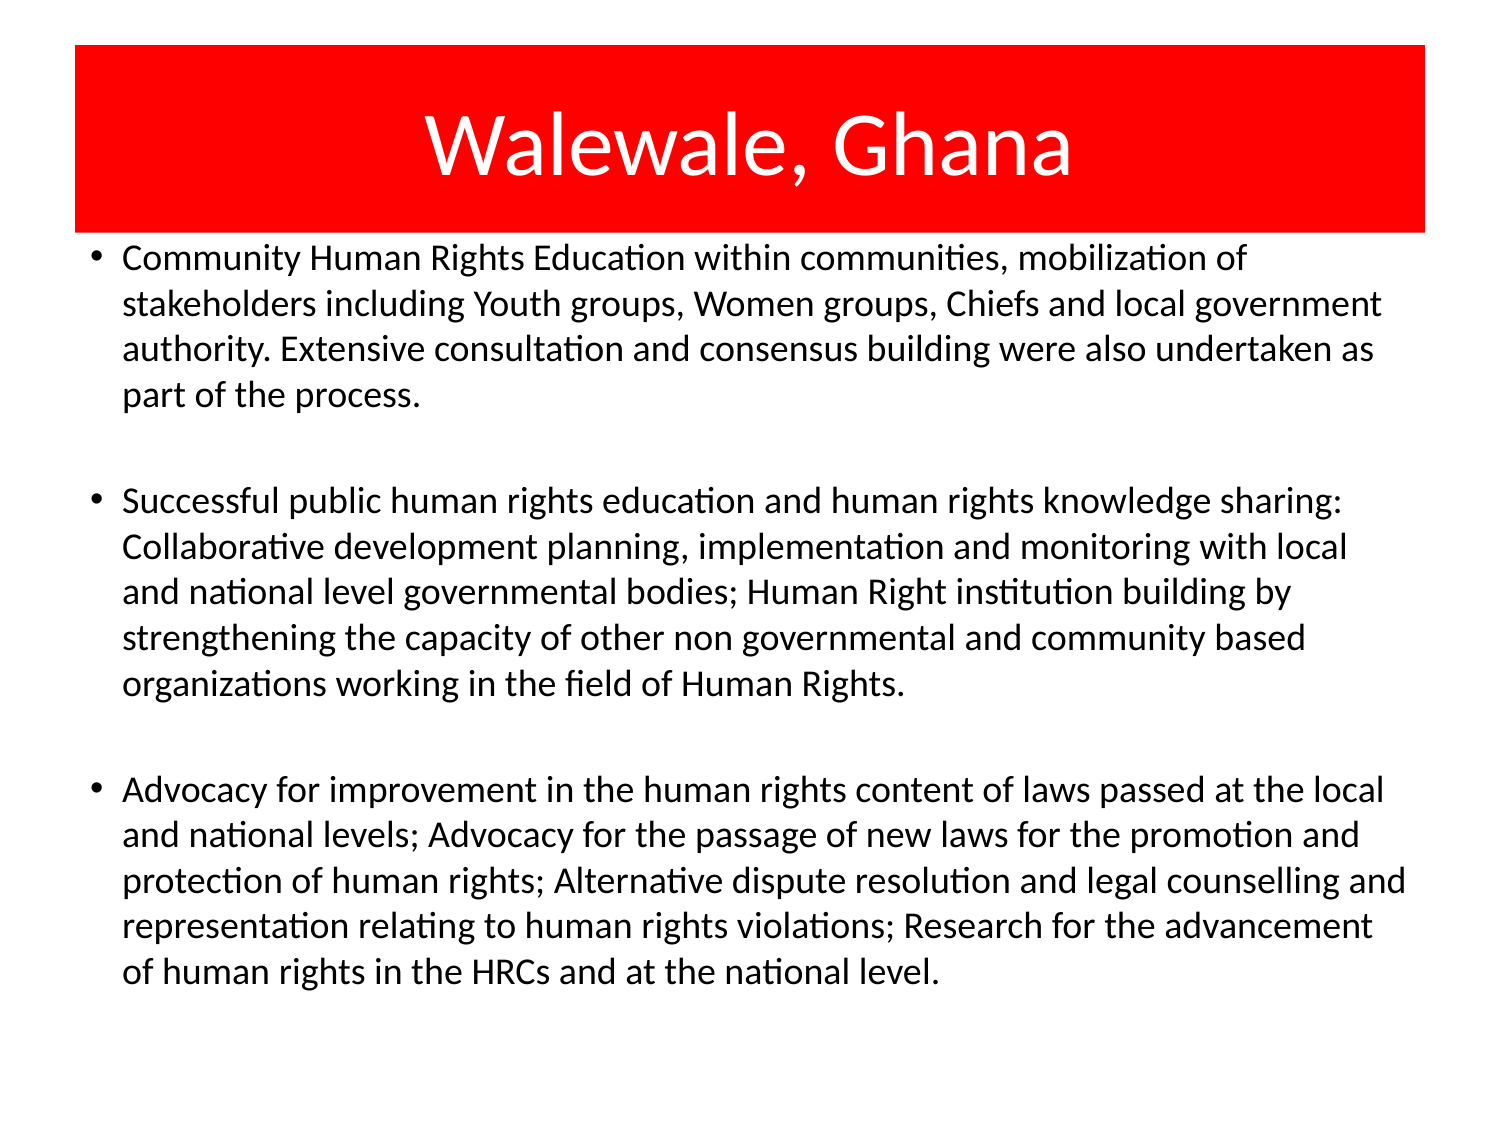

# Walewale, Ghana
Community Human Rights Education within communities, mobilization of stakeholders including Youth groups, Women groups, Chiefs and local government authority. Extensive consultation and consensus building were also undertaken as part of the process.
Successful public human rights education and human rights knowledge sharing: Collaborative development planning, implementation and monitoring with local and national level governmental bodies; Human Right institution building by strengthening the capacity of other non governmental and community based organizations working in the field of Human Rights.
Advocacy for improvement in the human rights content of laws passed at the local and national levels; Advocacy for the passage of new laws for the promotion and protection of human rights; Alternative dispute resolution and legal counselling and representation relating to human rights violations; Research for the advancement of human rights in the HRCs and at the national level.